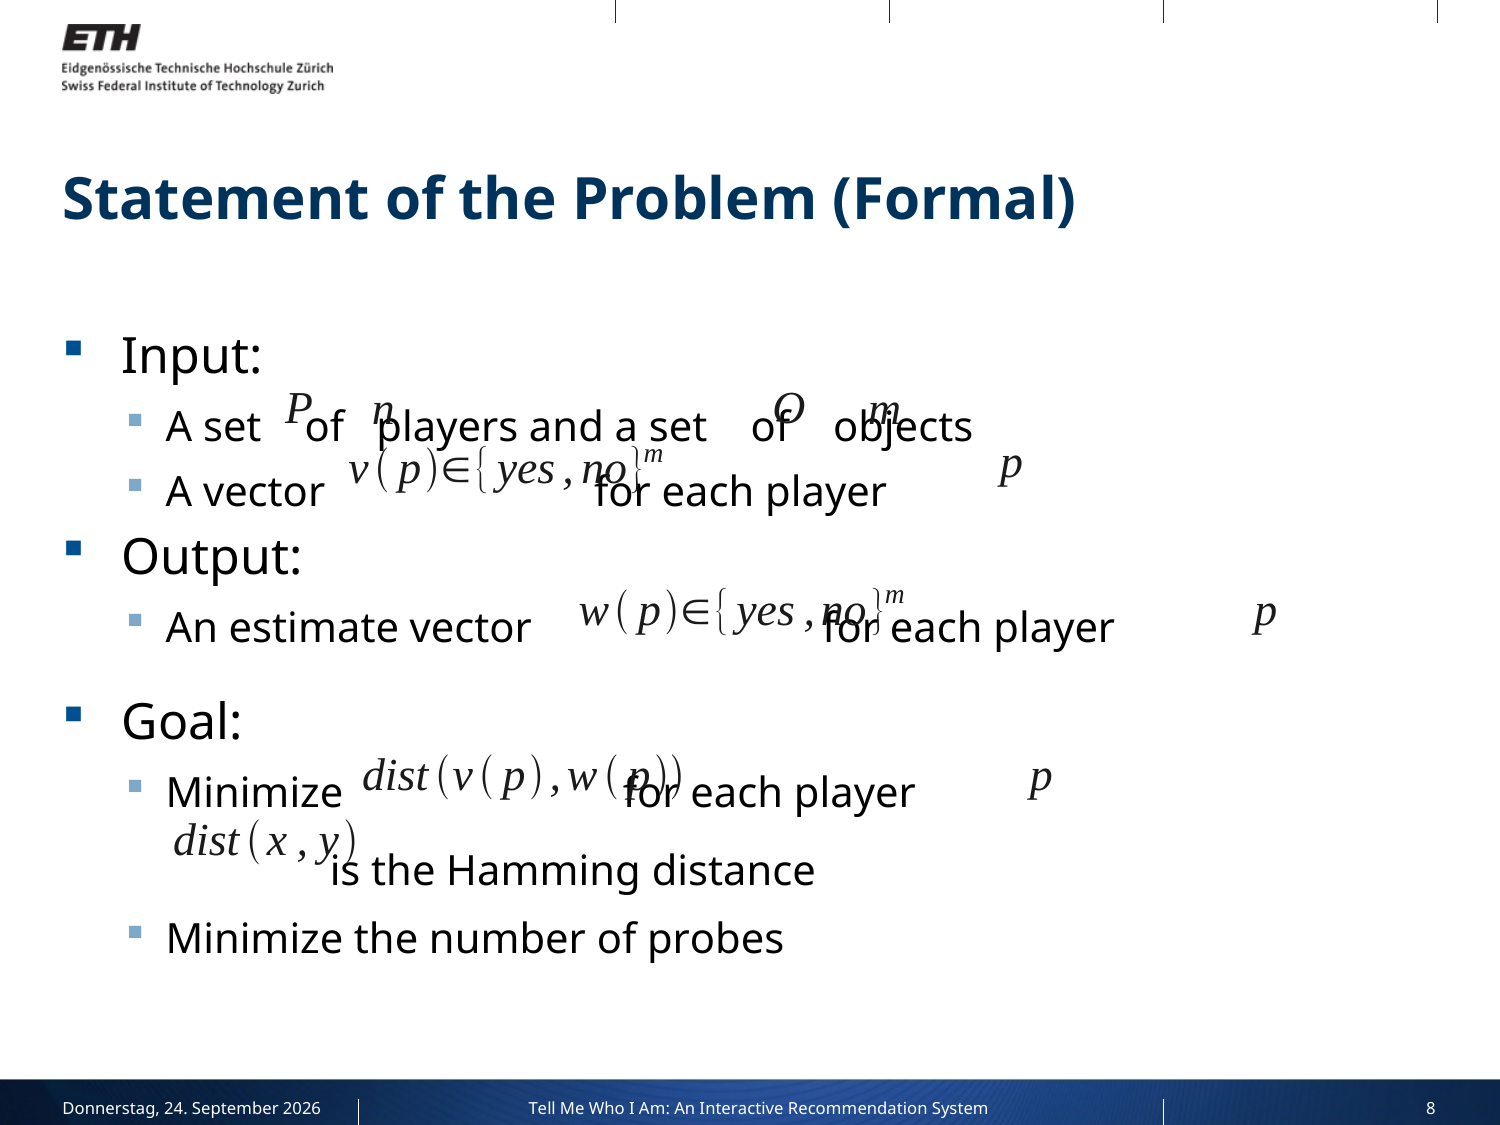

# Statement of the Problem (Formal)
Input:
A set of players and a set of objects
A vector for each player
Output:
An estimate vector for each player
Goal:
Minimize for each player
 is the Hamming distance
Minimize the number of probes
8